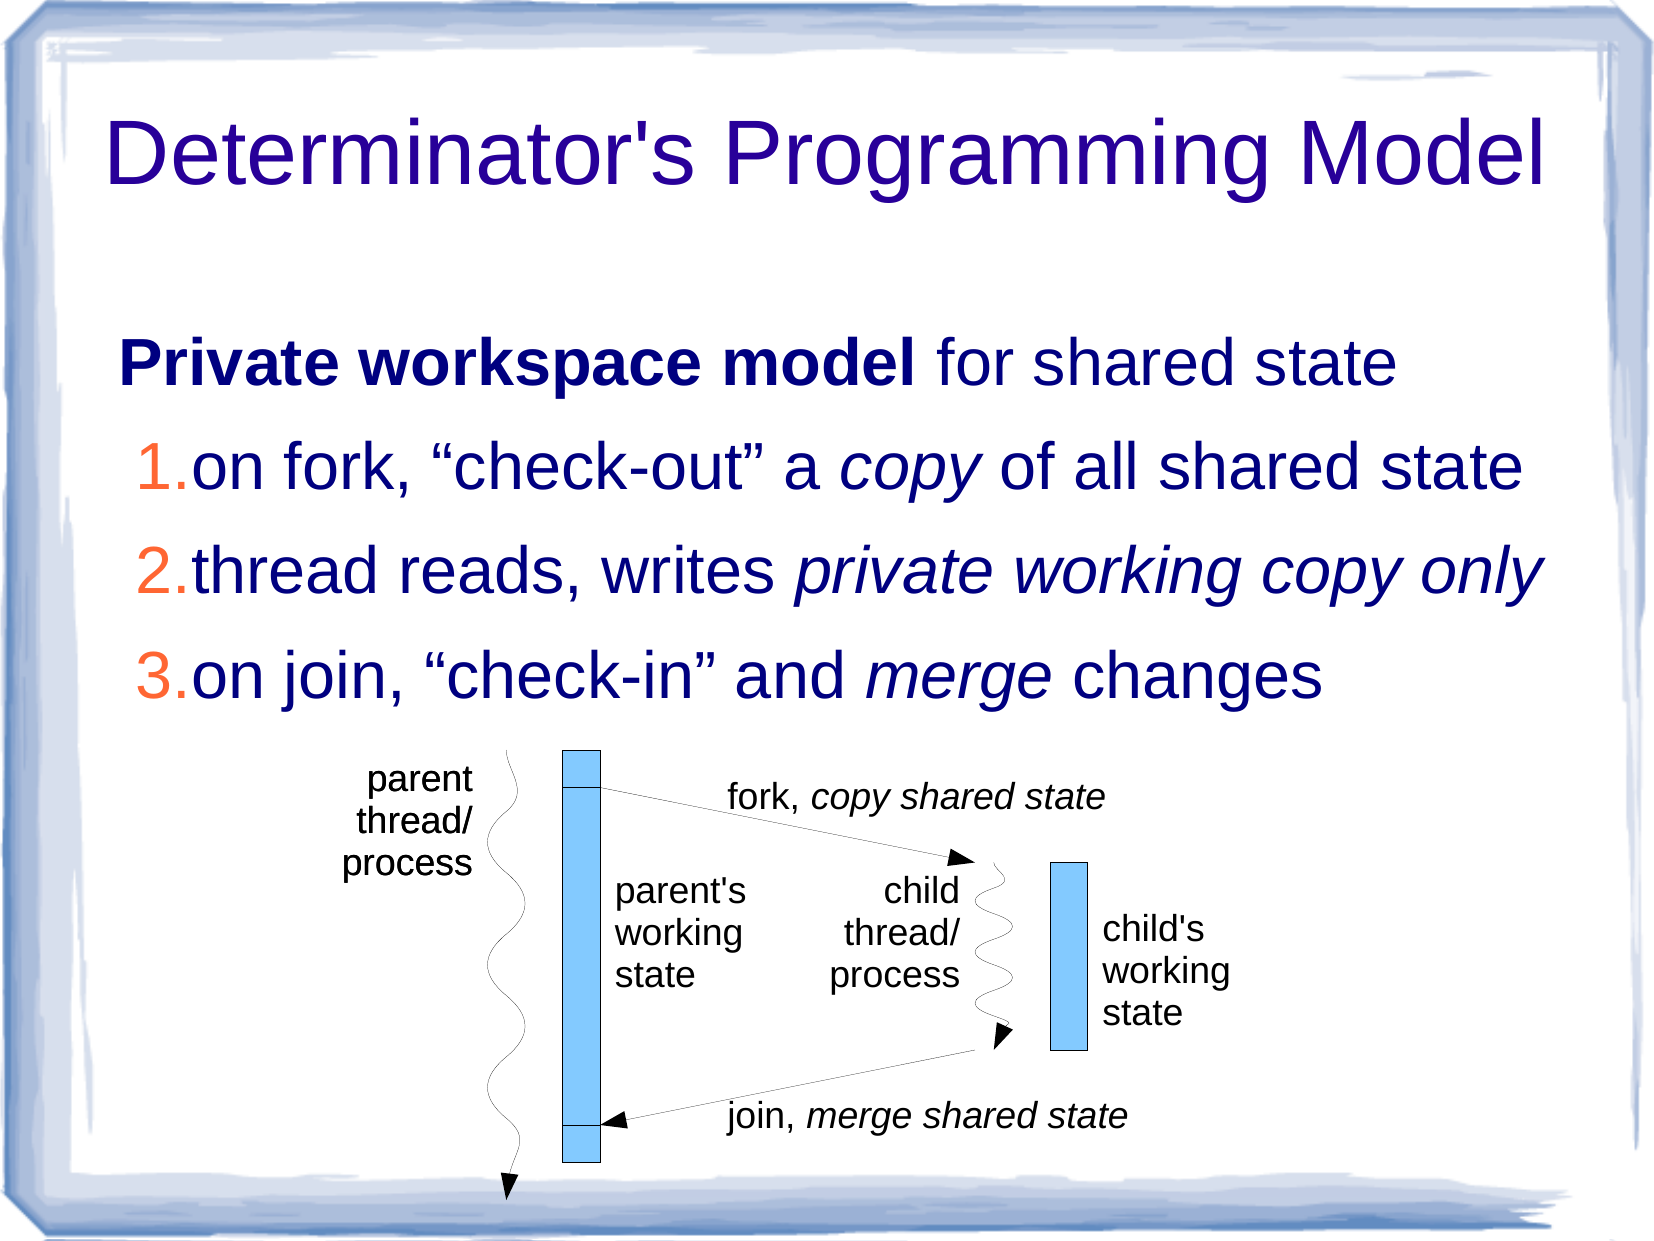

# Determinator's Programming Model
Private workspace model for shared state
on fork, “check-out” a copy of all shared state
thread reads, writes private working copy only
on join, “check-in” and merge changes
parent
thread/
process
parent
thread/
process
fork, copy shared state
parent's
working
state
child
thread/
process
child's
working
state
join, merge shared state